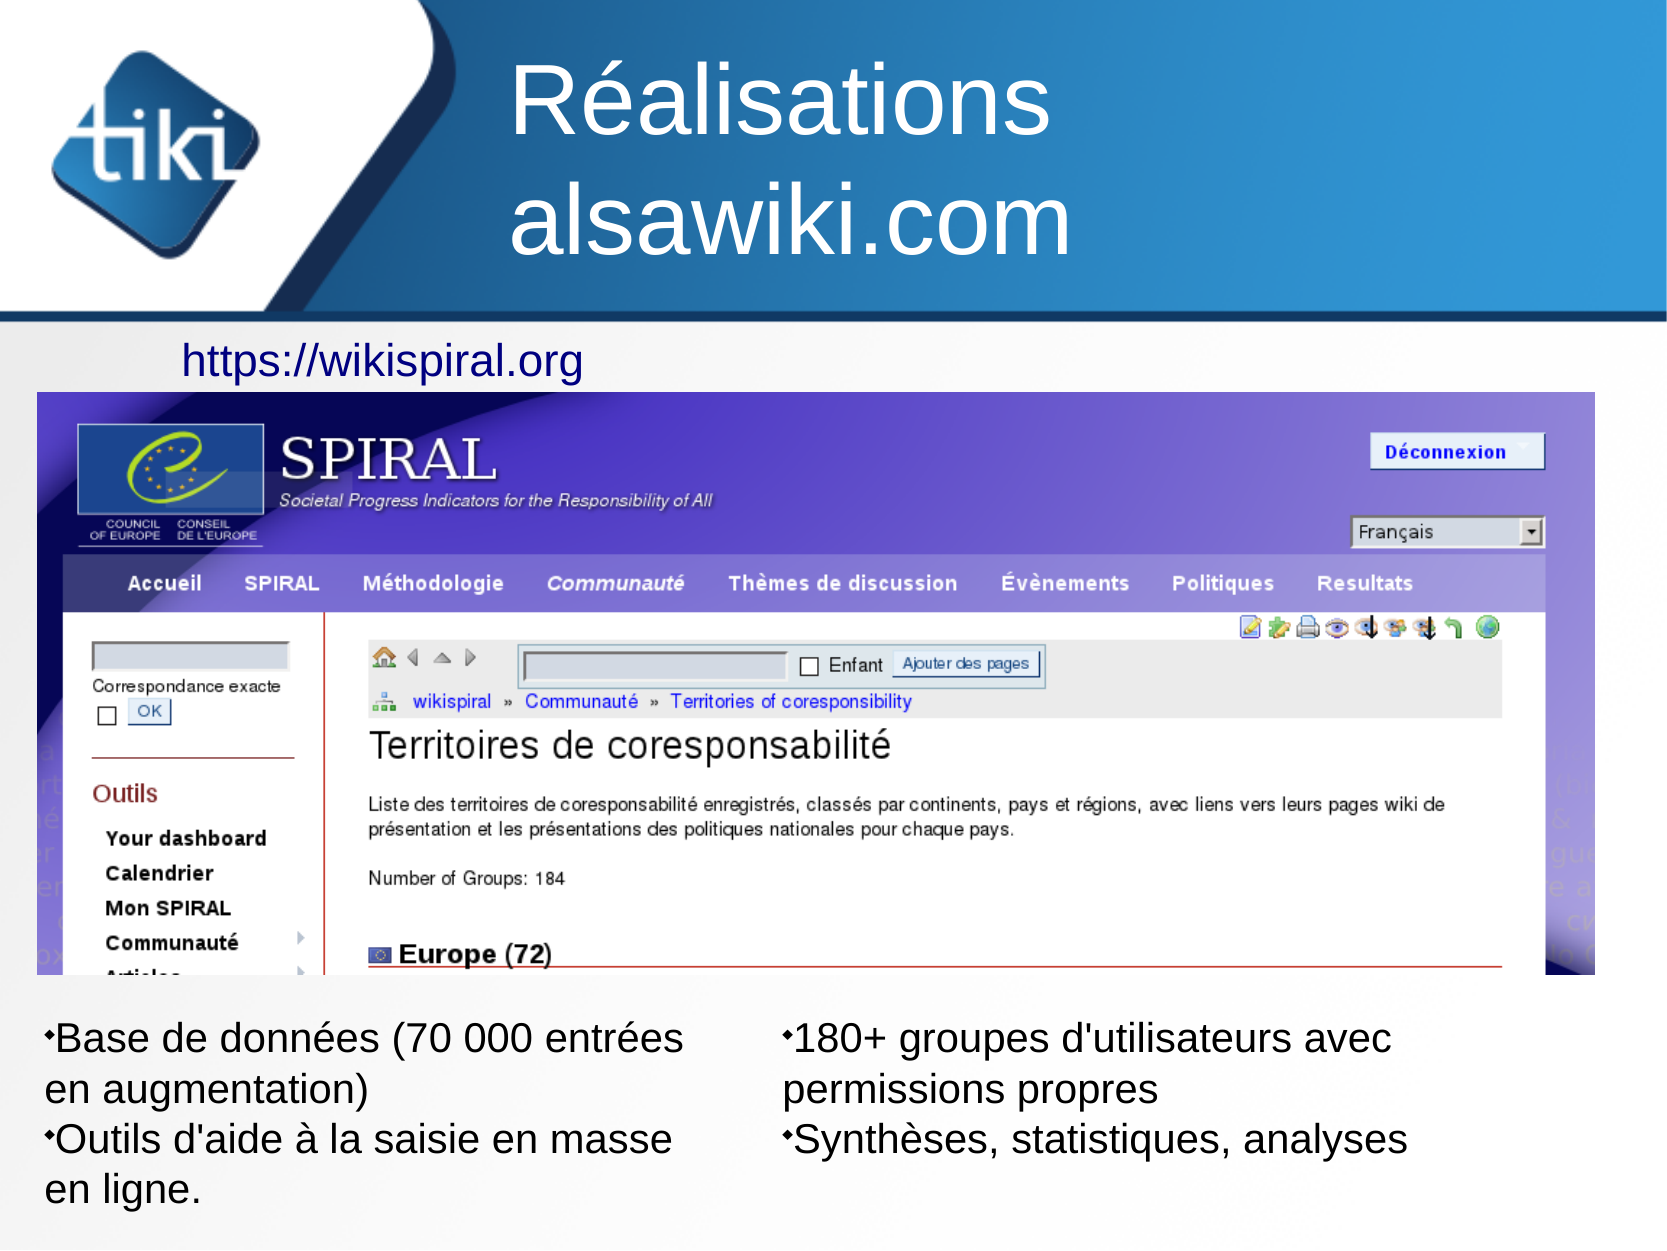

# Réalisations alsawiki.com
https://wikispiral.org
Base de données (70 000 entrées en augmentation)
Outils d'aide à la saisie en masse en ligne.
180+ groupes d'utilisateurs avec permissions propres
Synthèses, statistiques, analyses